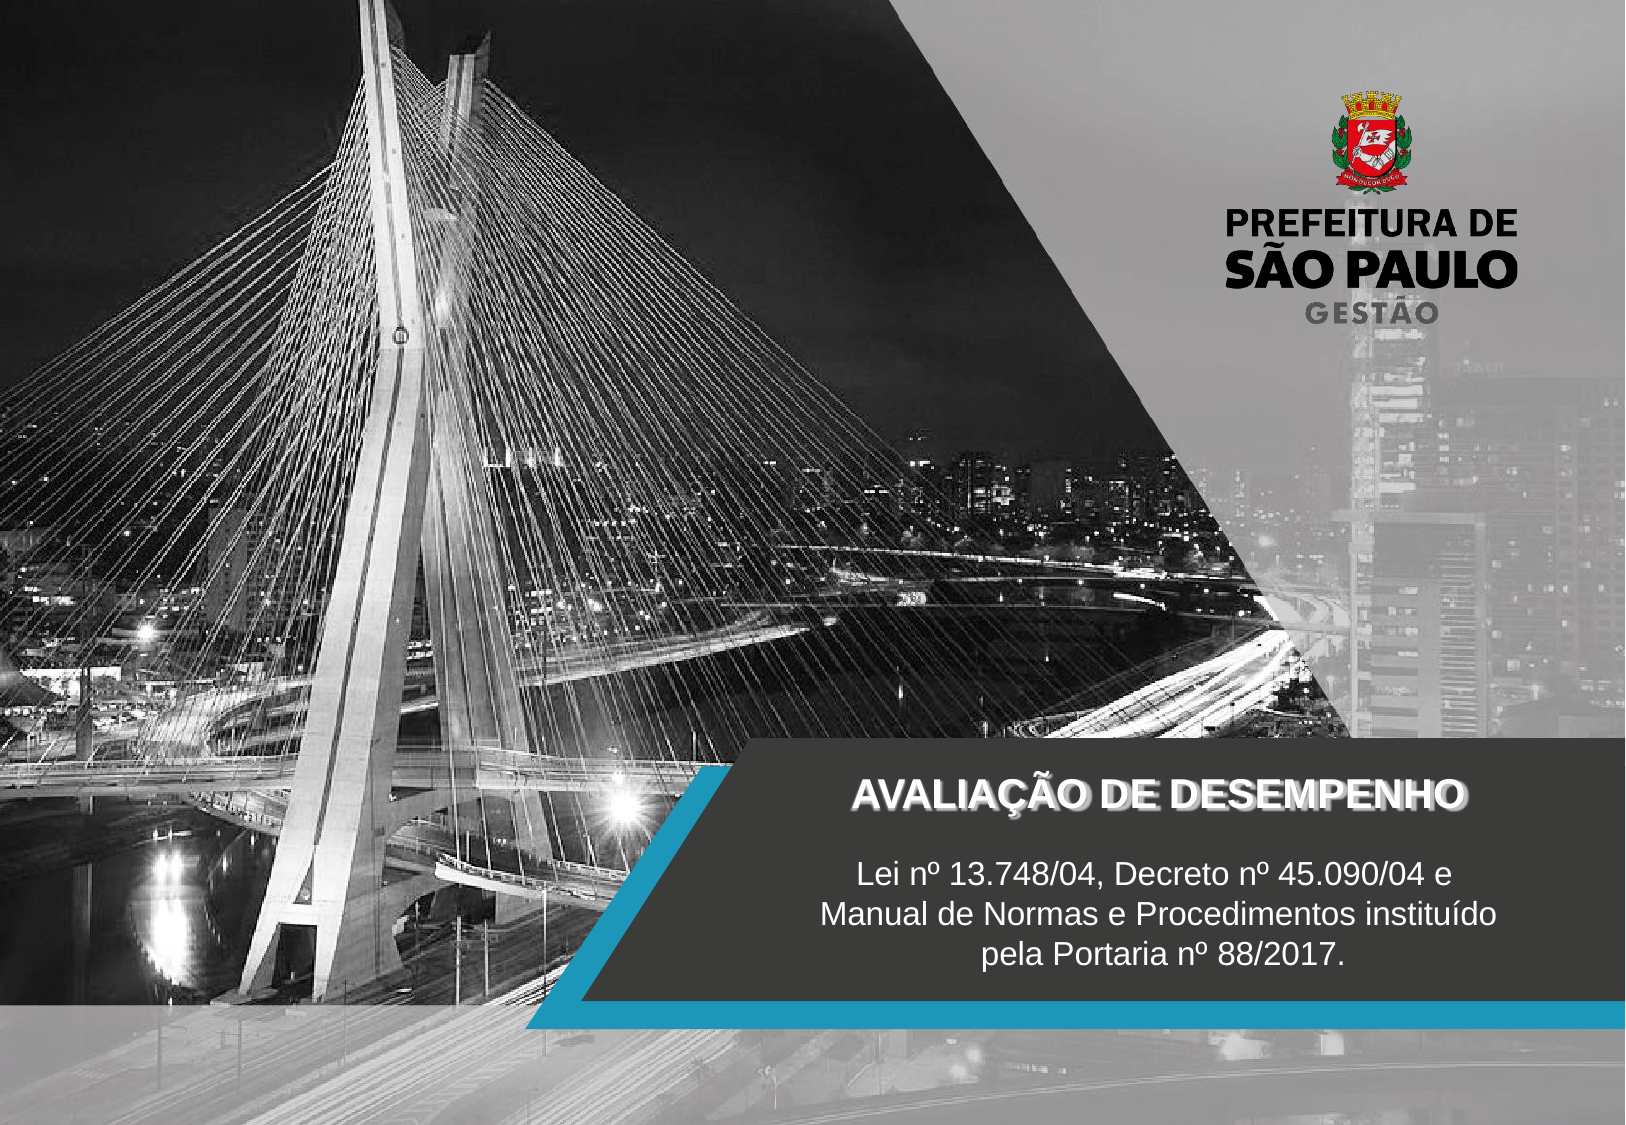

AVALIAÇÃO DE DESEMPENHO
Lei nº 13.748/04, Decreto nº 45.090/04 e Manual de Normas e Procedimentos instituído pela Portaria nº 88/2017.